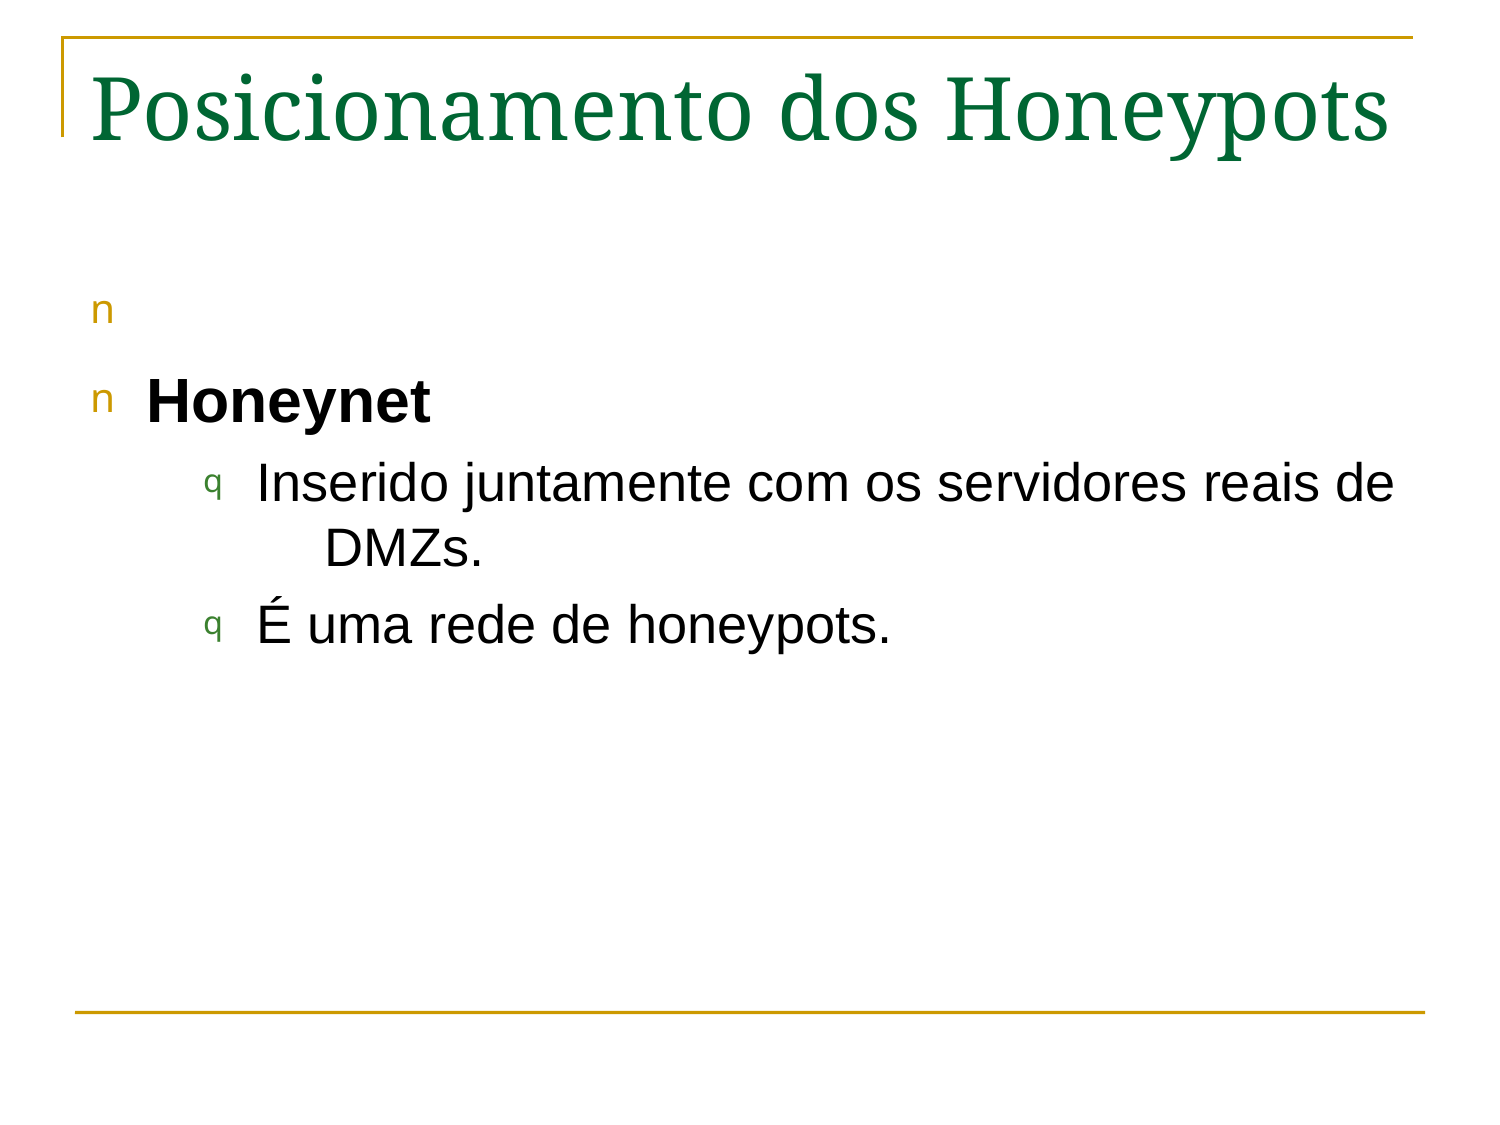

# Posicionamento dos Honeypots
Honeynet
Inserido juntamente com os servidores reais de DMZs.
É uma rede de honeypots.